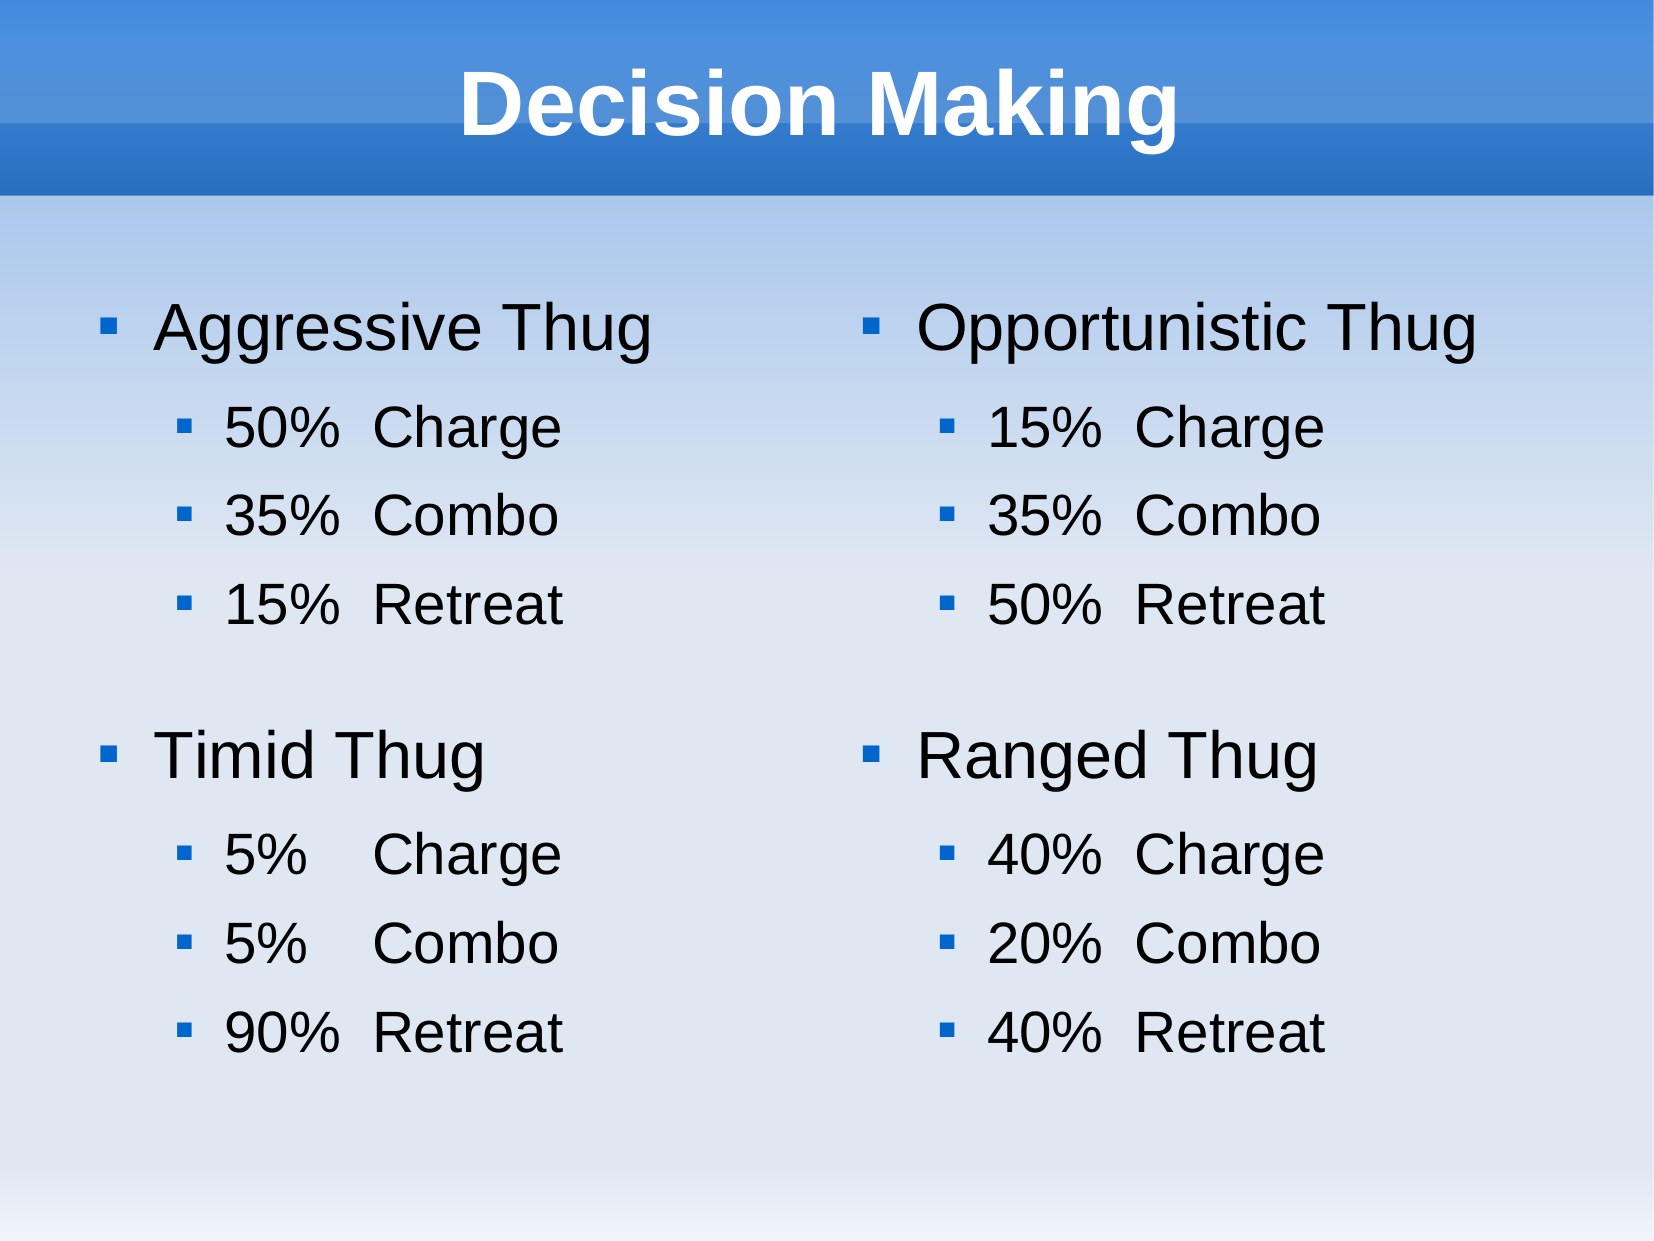

# Decision Making
Aggressive Thug
50%	Charge
35%	Combo
15% 	Retreat
Opportunistic Thug
15%	Charge
35%	Combo
50%	Retreat
Timid Thug
5%	Charge
5%	Combo
90%	Retreat
Ranged Thug
40%	Charge
20%	Combo
40%	Retreat